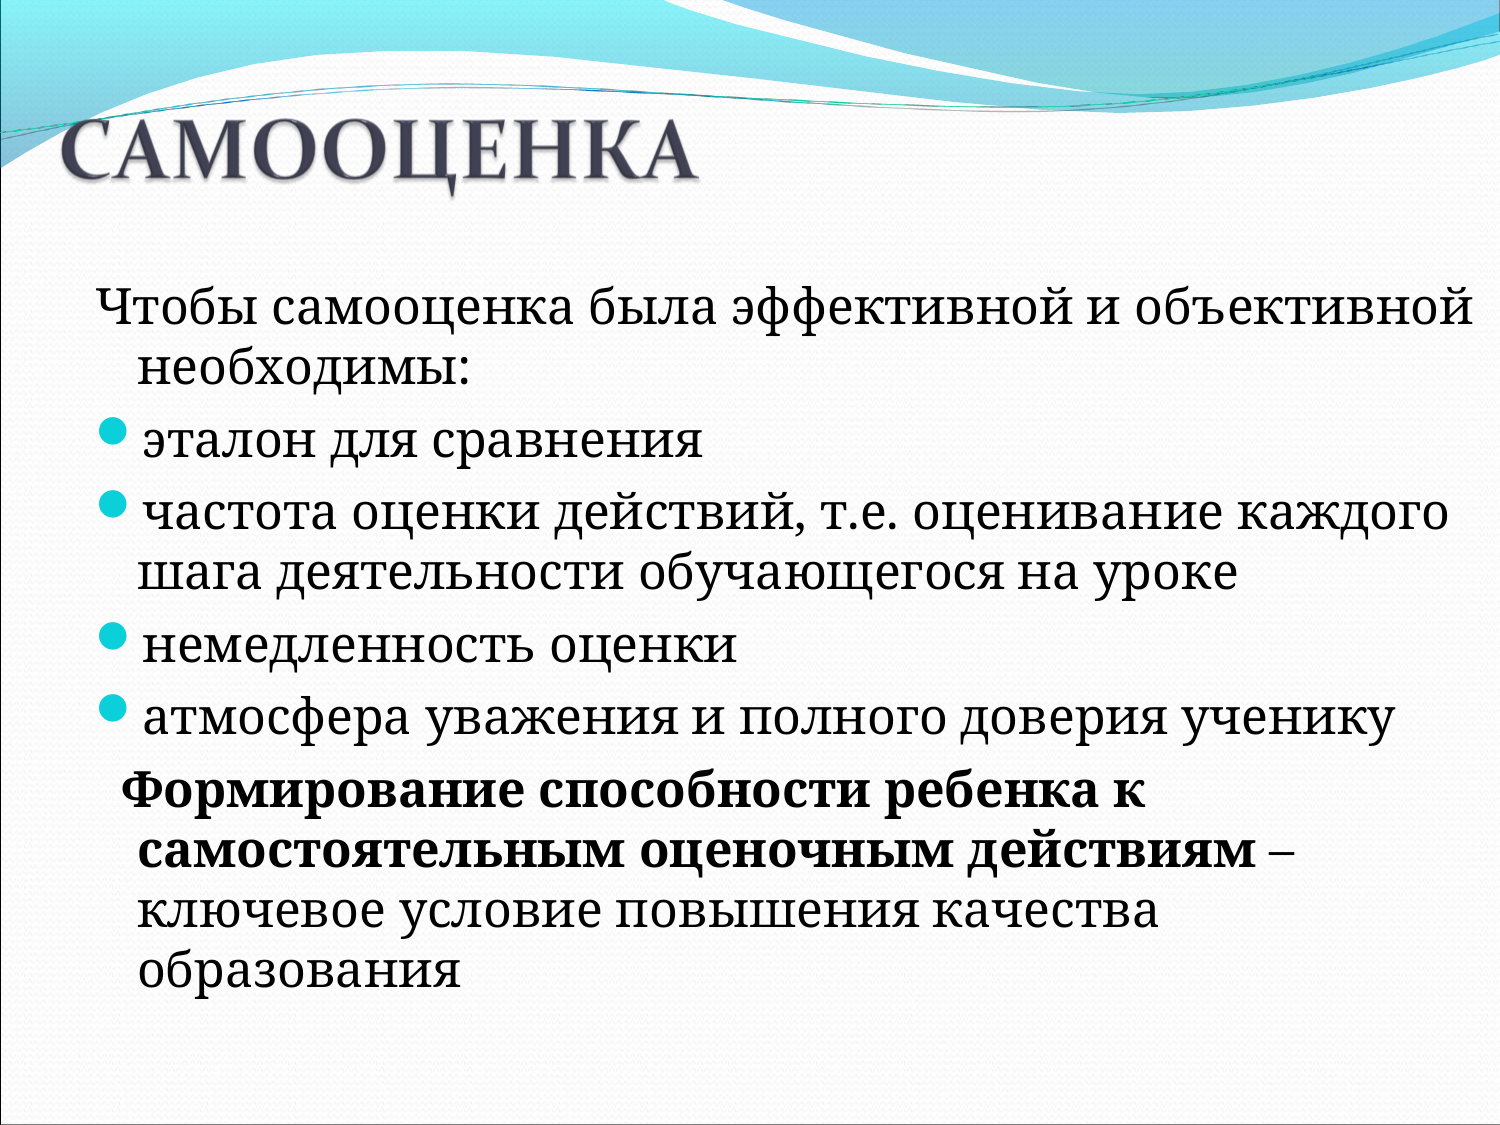

# Чтобы самооценка была эффективной и объективной необходимы:
эталон для сравнения
частота оценки действий, т.е. оценивание каждого шага деятельности обучающегося на уроке
немедленность оценки
атмосфера уважения и полного доверия ученику
 Формирование способности ребенка к самостоятельным оценочным действиям – ключевое условие повышения качества образования